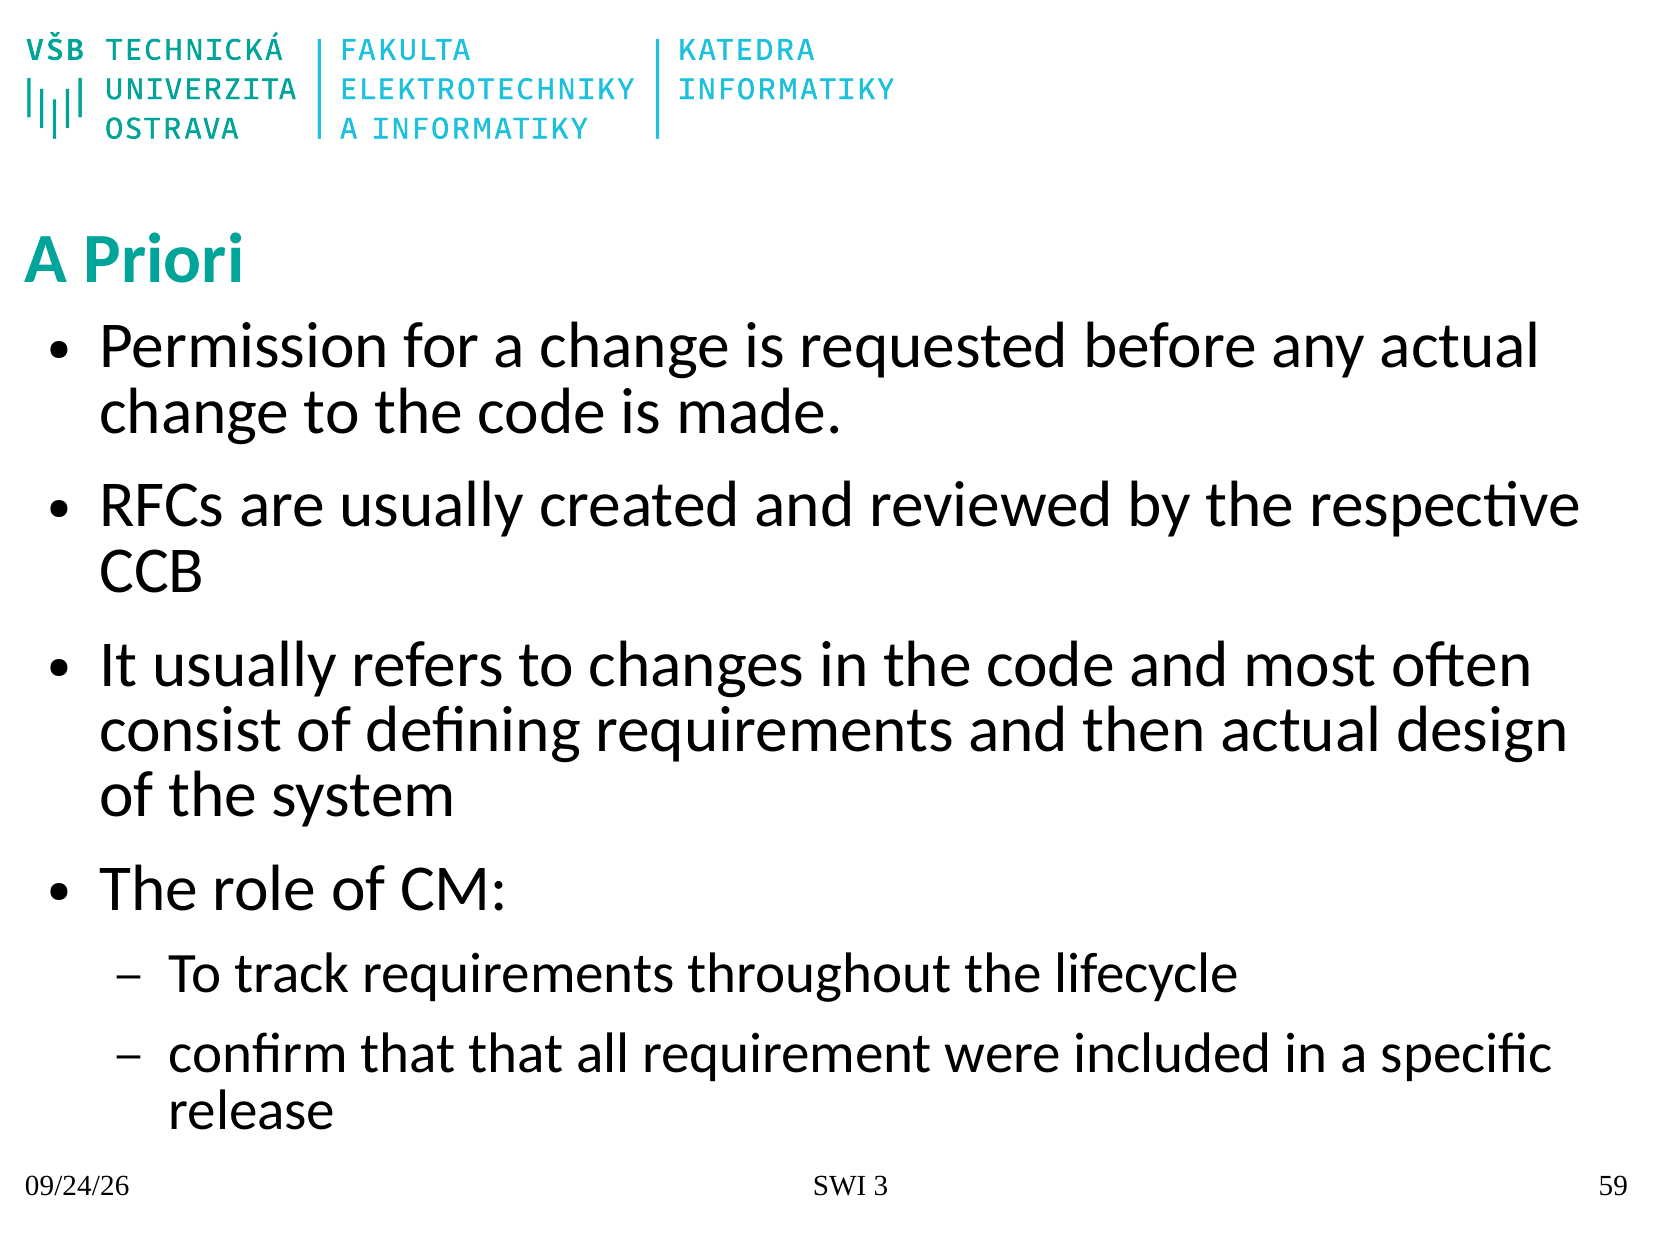

# A Priori
Permission for a change is requested before any actual change to the code is made.
RFCs are usually created and reviewed by the respective CCB
It usually refers to changes in the code and most often consist of defining requirements and then actual design of the system
The role of CM:
To track requirements throughout the lifecycle
confirm that that all requirement were included in a specific release
SWI 3
59